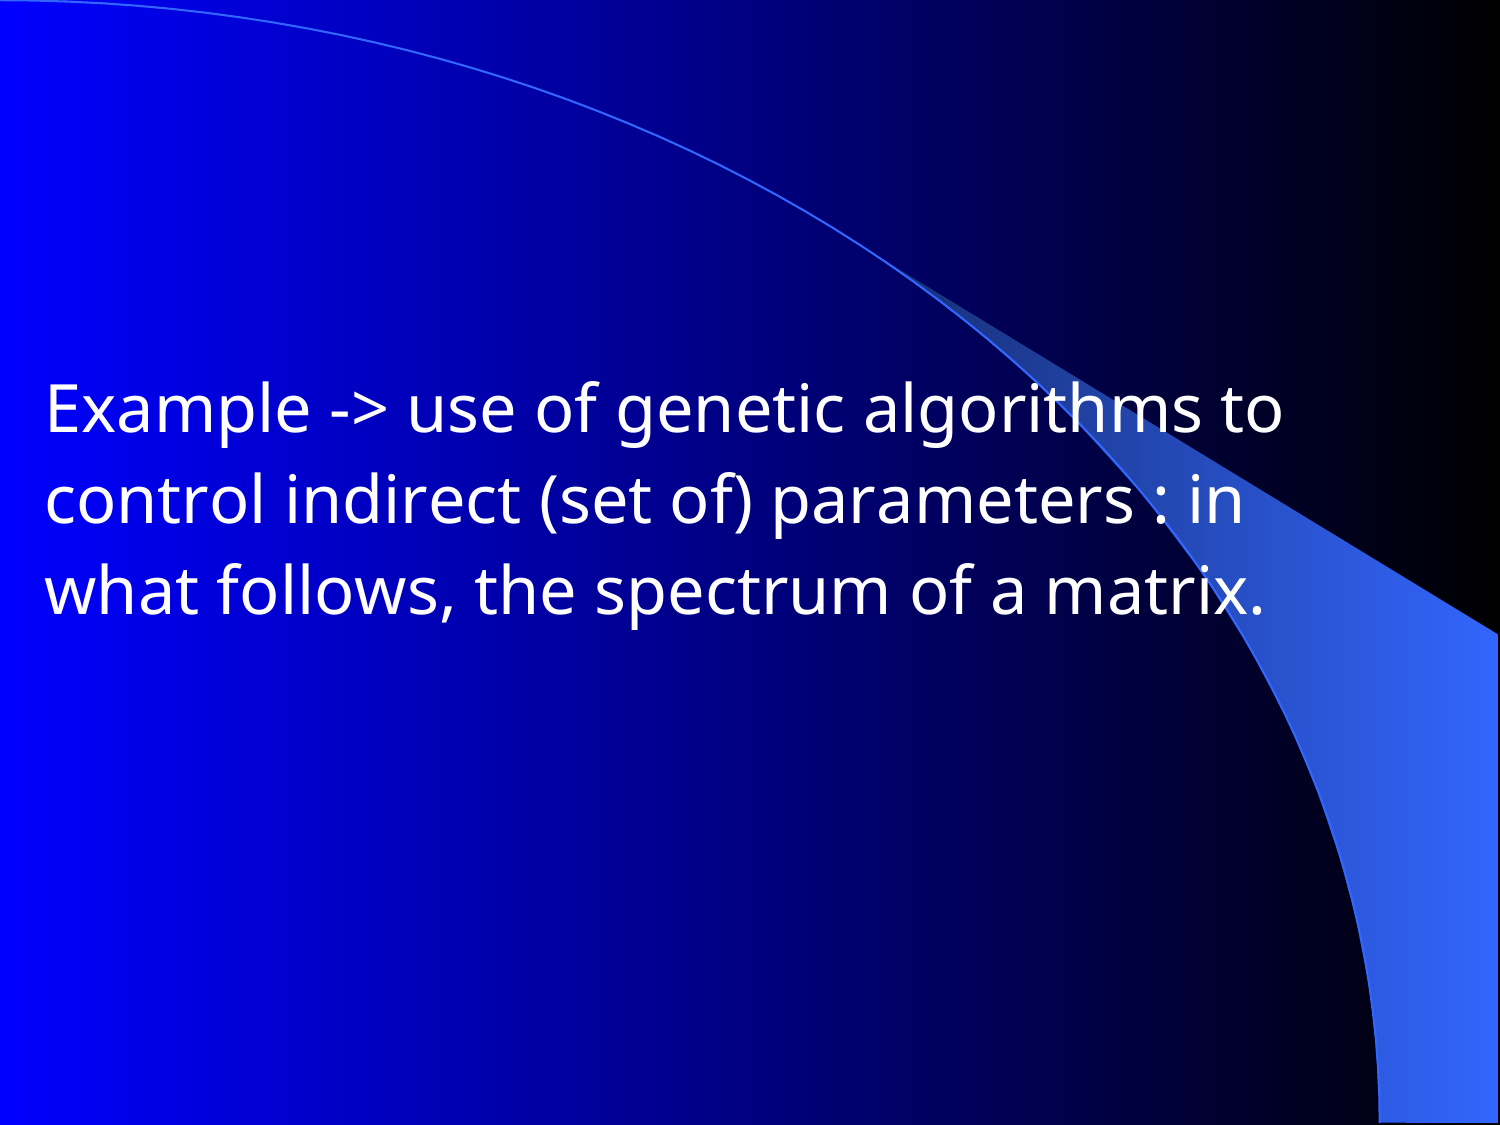

Example -> use of genetic algorithms to
control indirect (set of) parameters : in
what follows, the spectrum of a matrix.